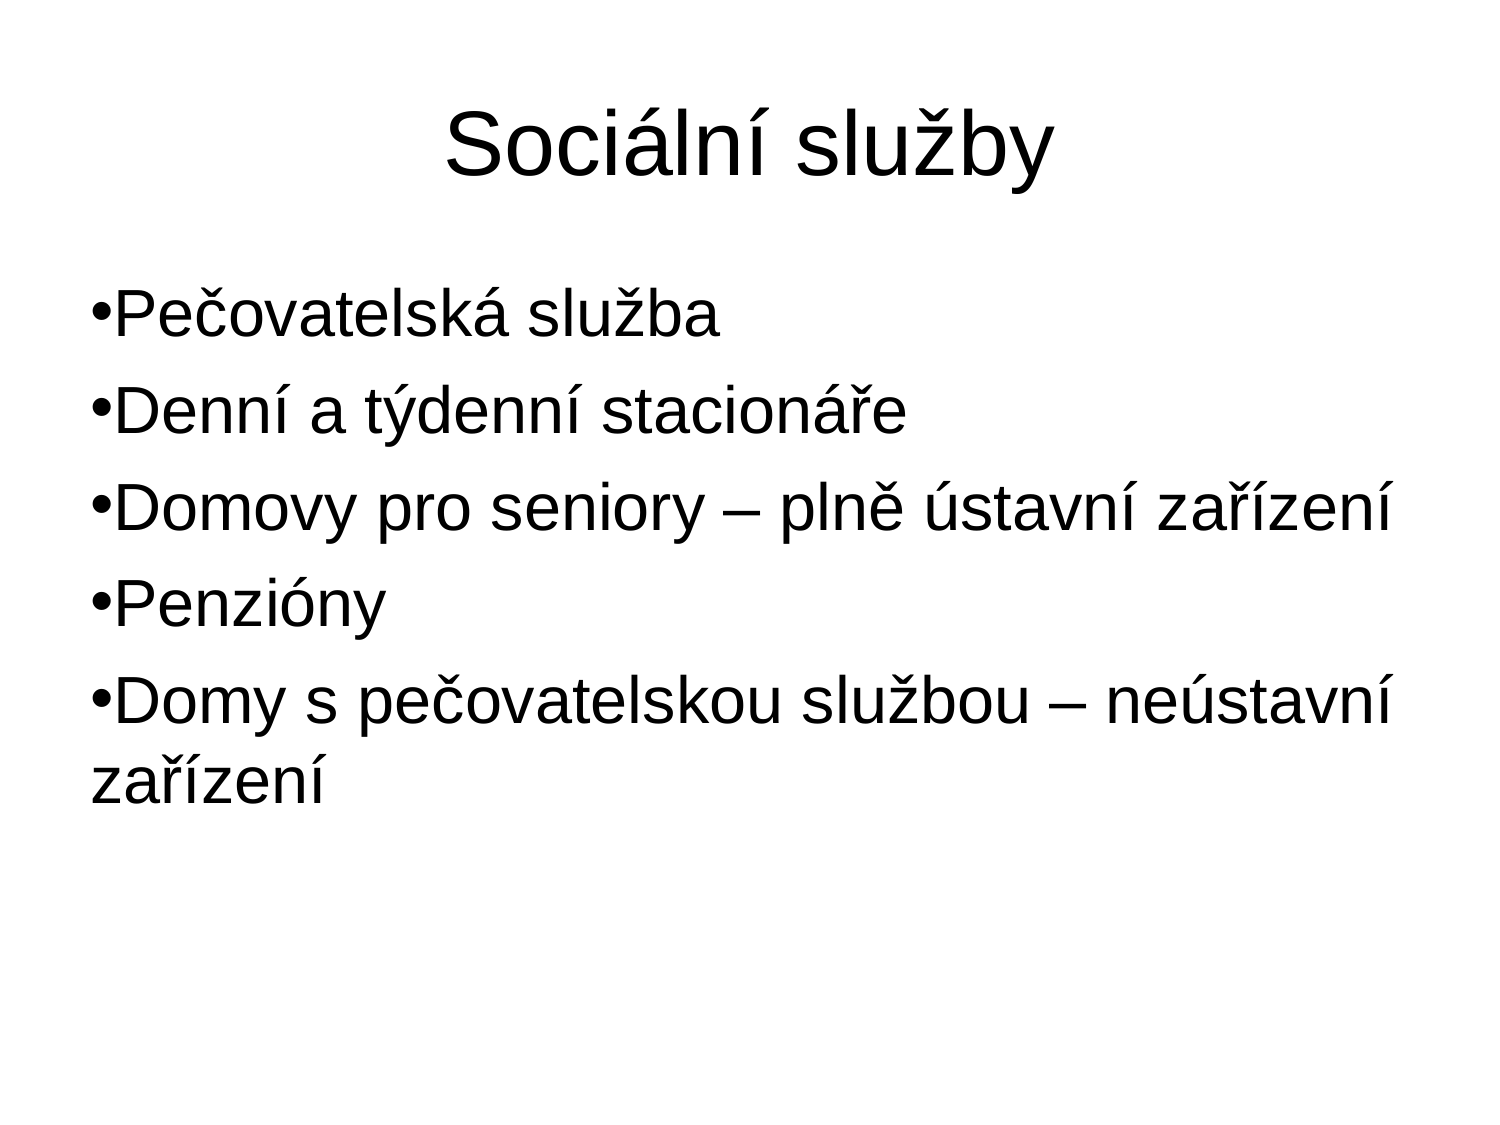

# Sociální služby
Pečovatelská služba
Denní a týdenní stacionáře
Domovy pro seniory – plně ústavní zařízení
Penzióny
Domy s pečovatelskou službou – neústavní zařízení